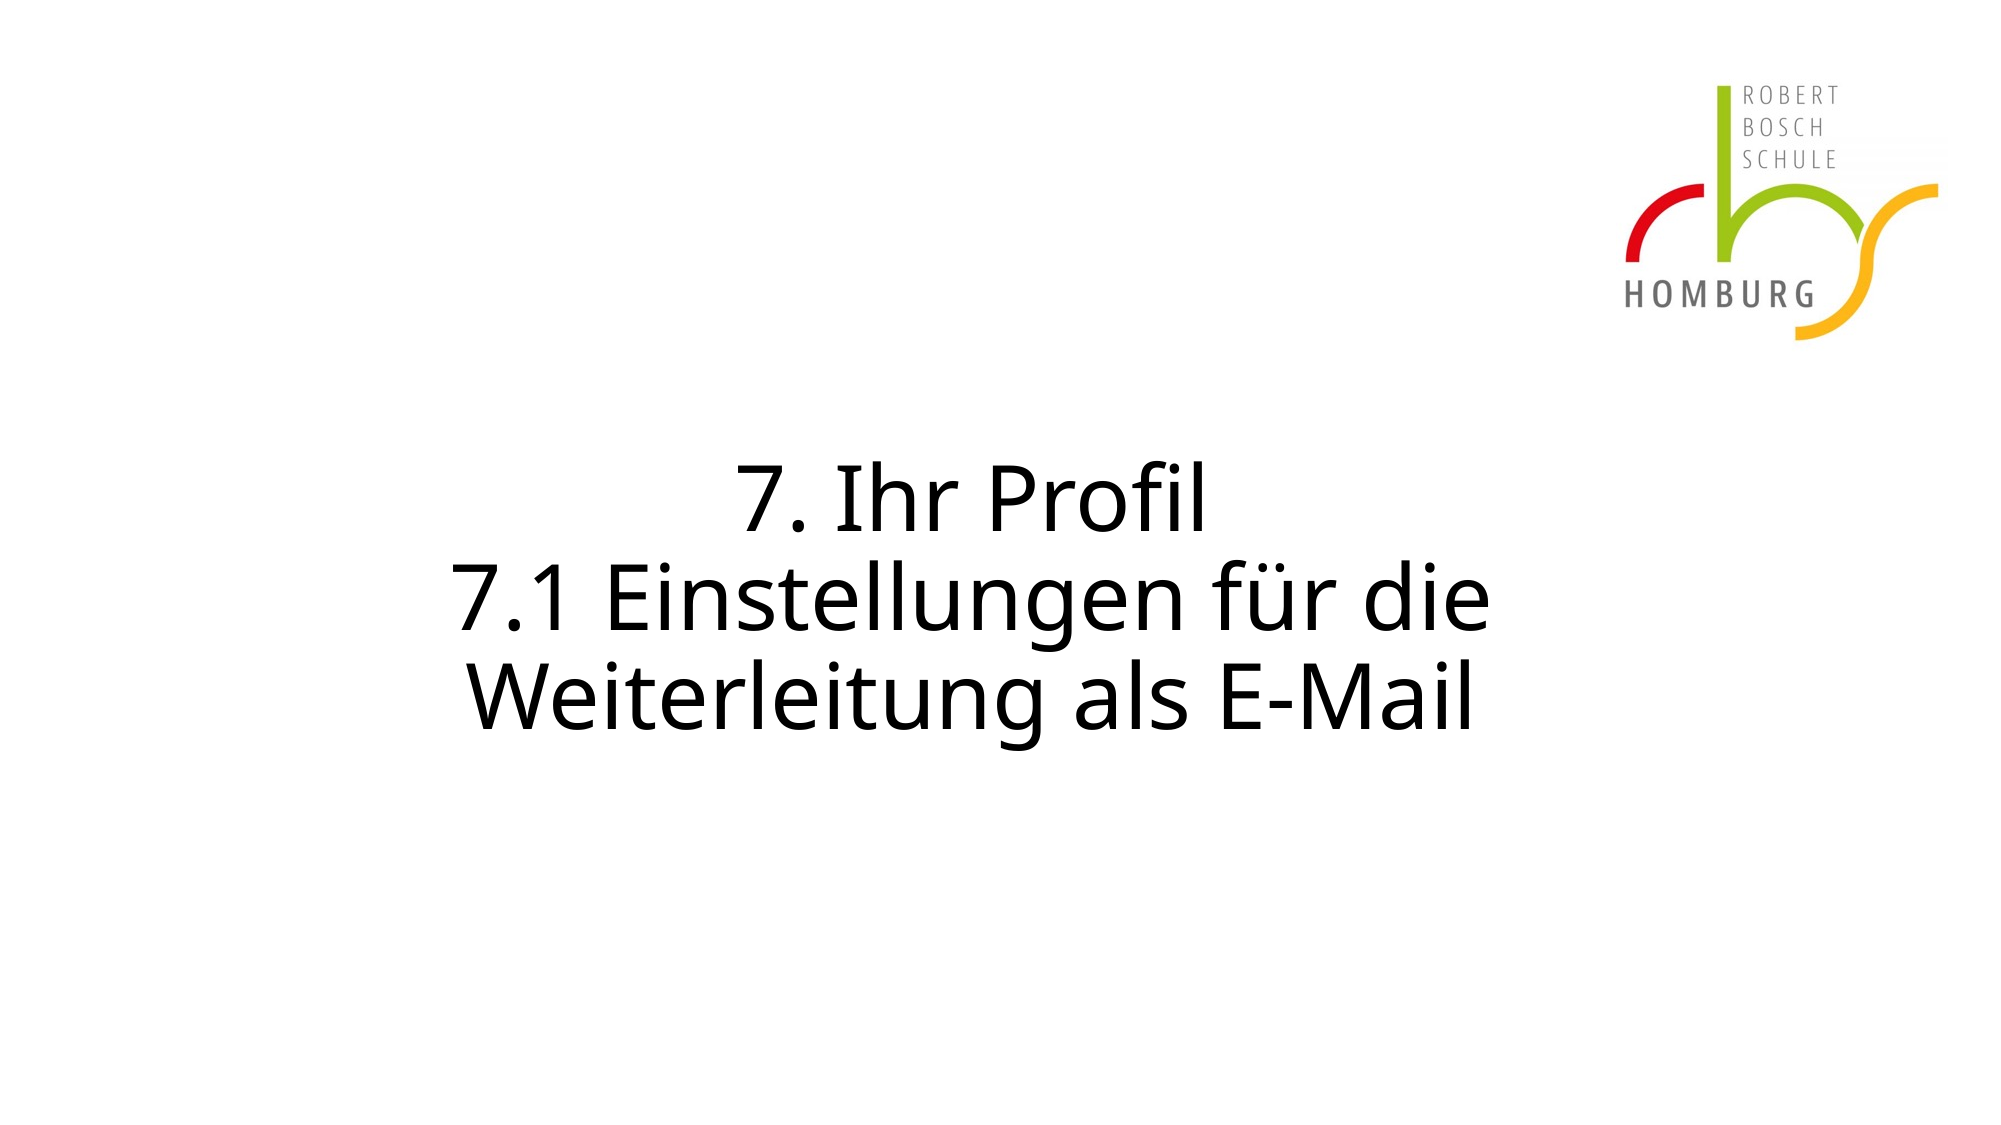

7. Ihr Profil
7.1 Einstellungen für die Weiterleitung als E-Mail